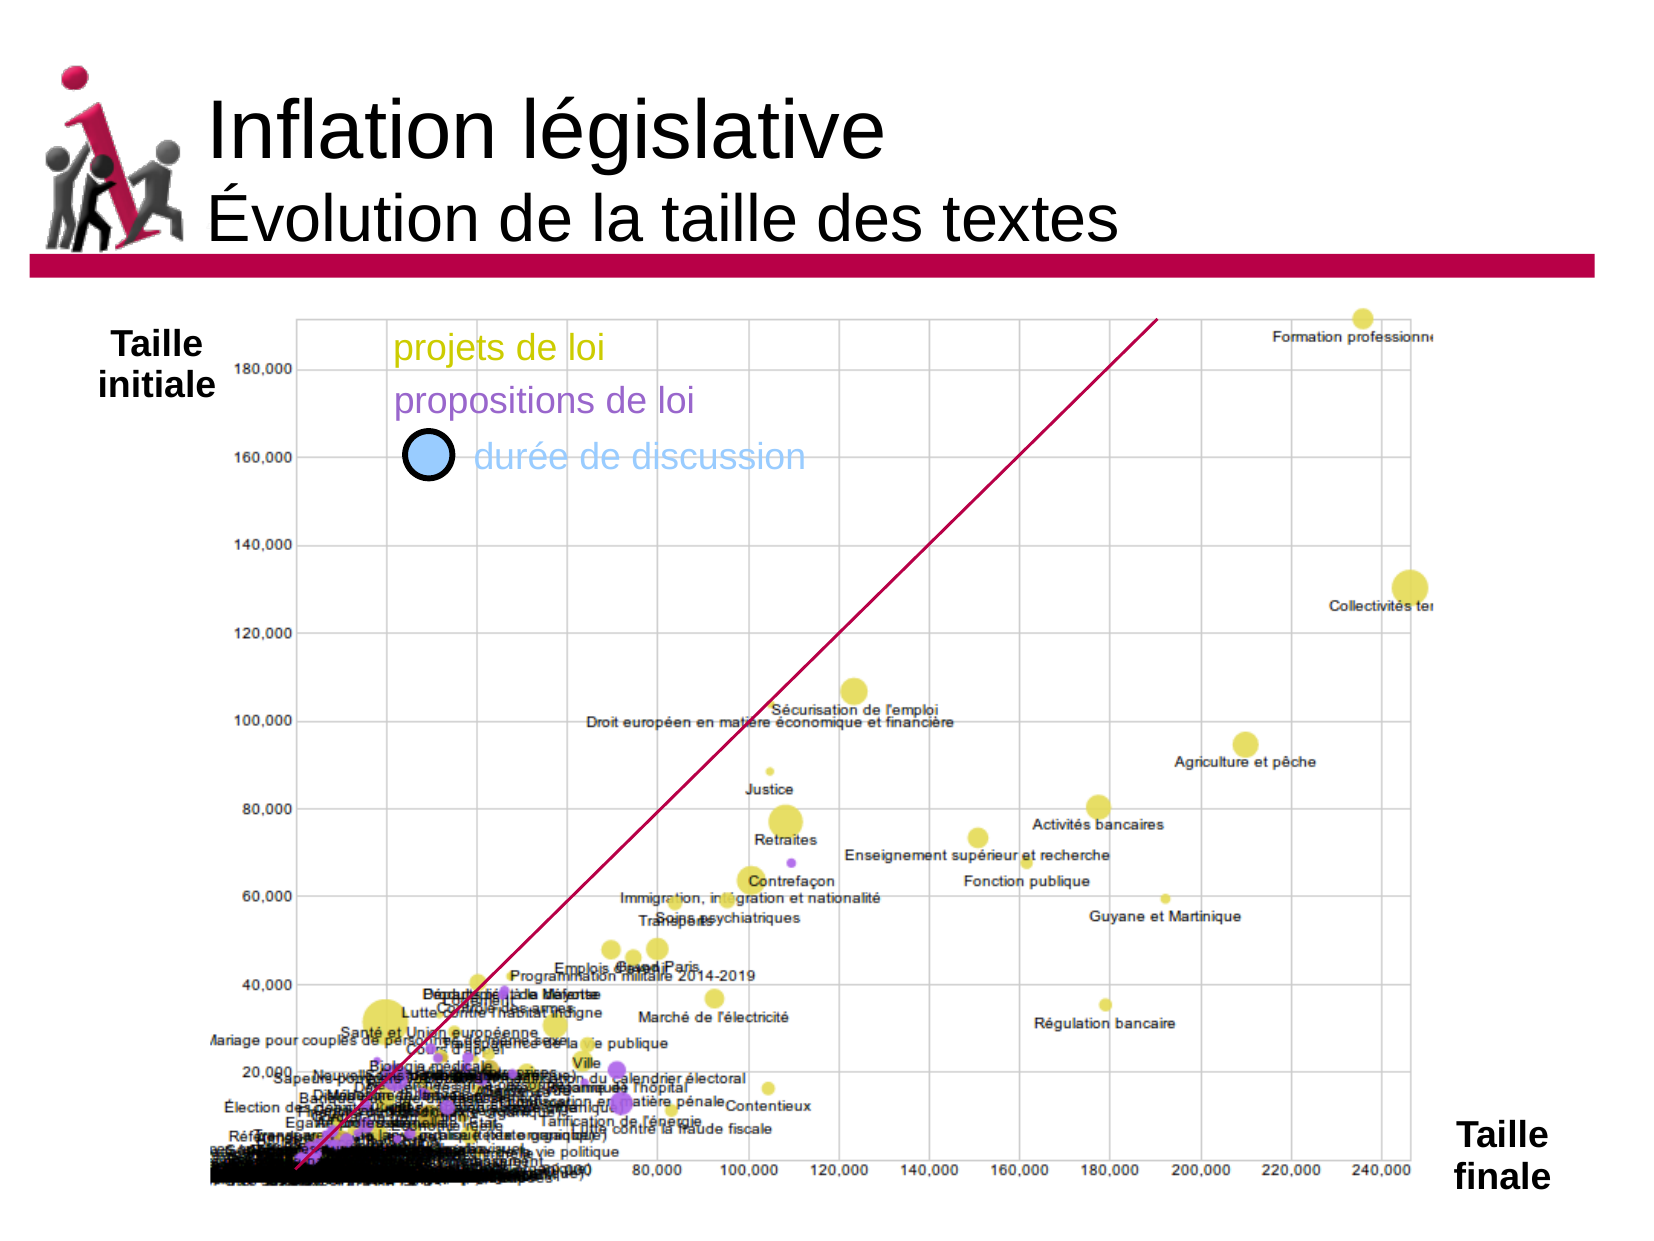

# Inflation législative Évolution de la taille des textes
Taille
initiale
projets de loi
propositions de loi
durée de discussion
Taille
finale